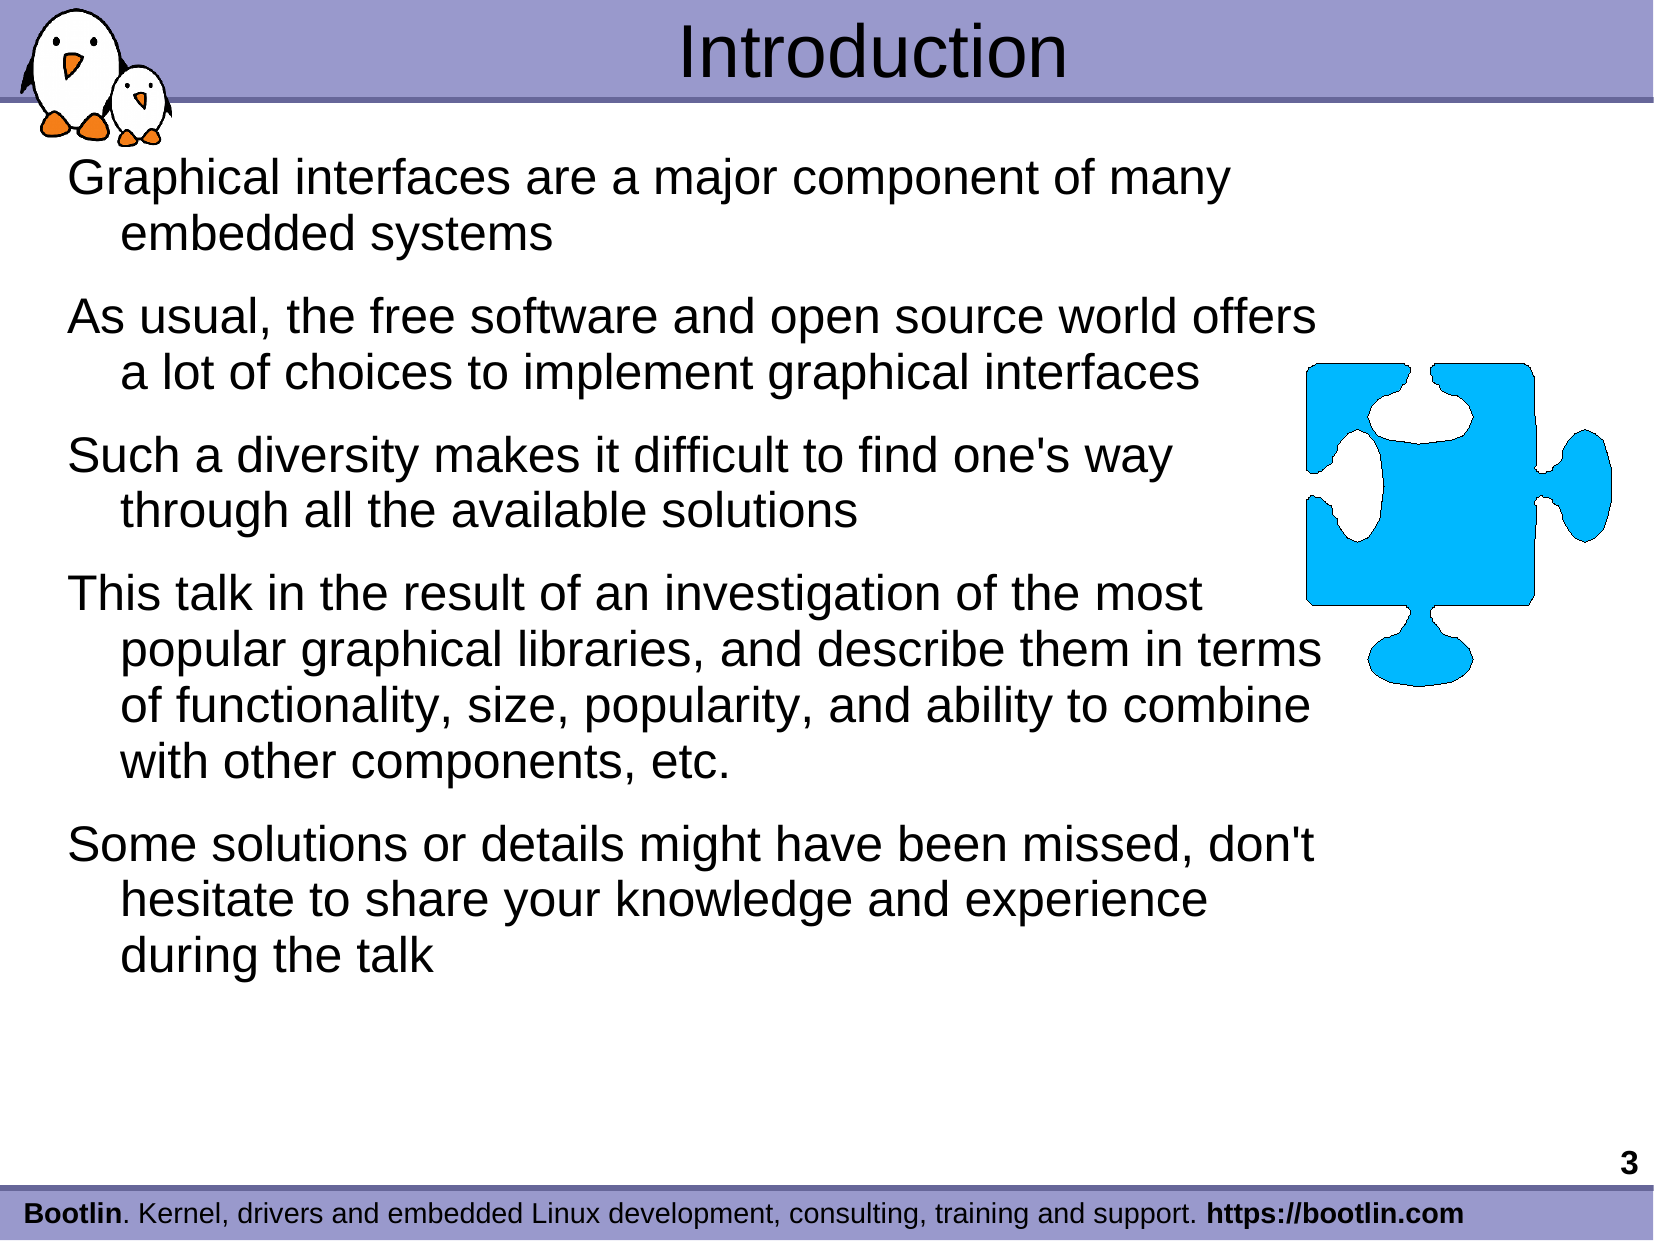

# Introduction
Graphical interfaces are a major component of many embedded systems
As usual, the free software and open source world offers a lot of choices to implement graphical interfaces
Such a diversity makes it difficult to find one's way through all the available solutions
This talk in the result of an investigation of the most popular graphical libraries, and describe them in terms of functionality, size, popularity, and ability to combine with other components, etc.
Some solutions or details might have been missed, don't hesitate to share your knowledge and experience during the talk